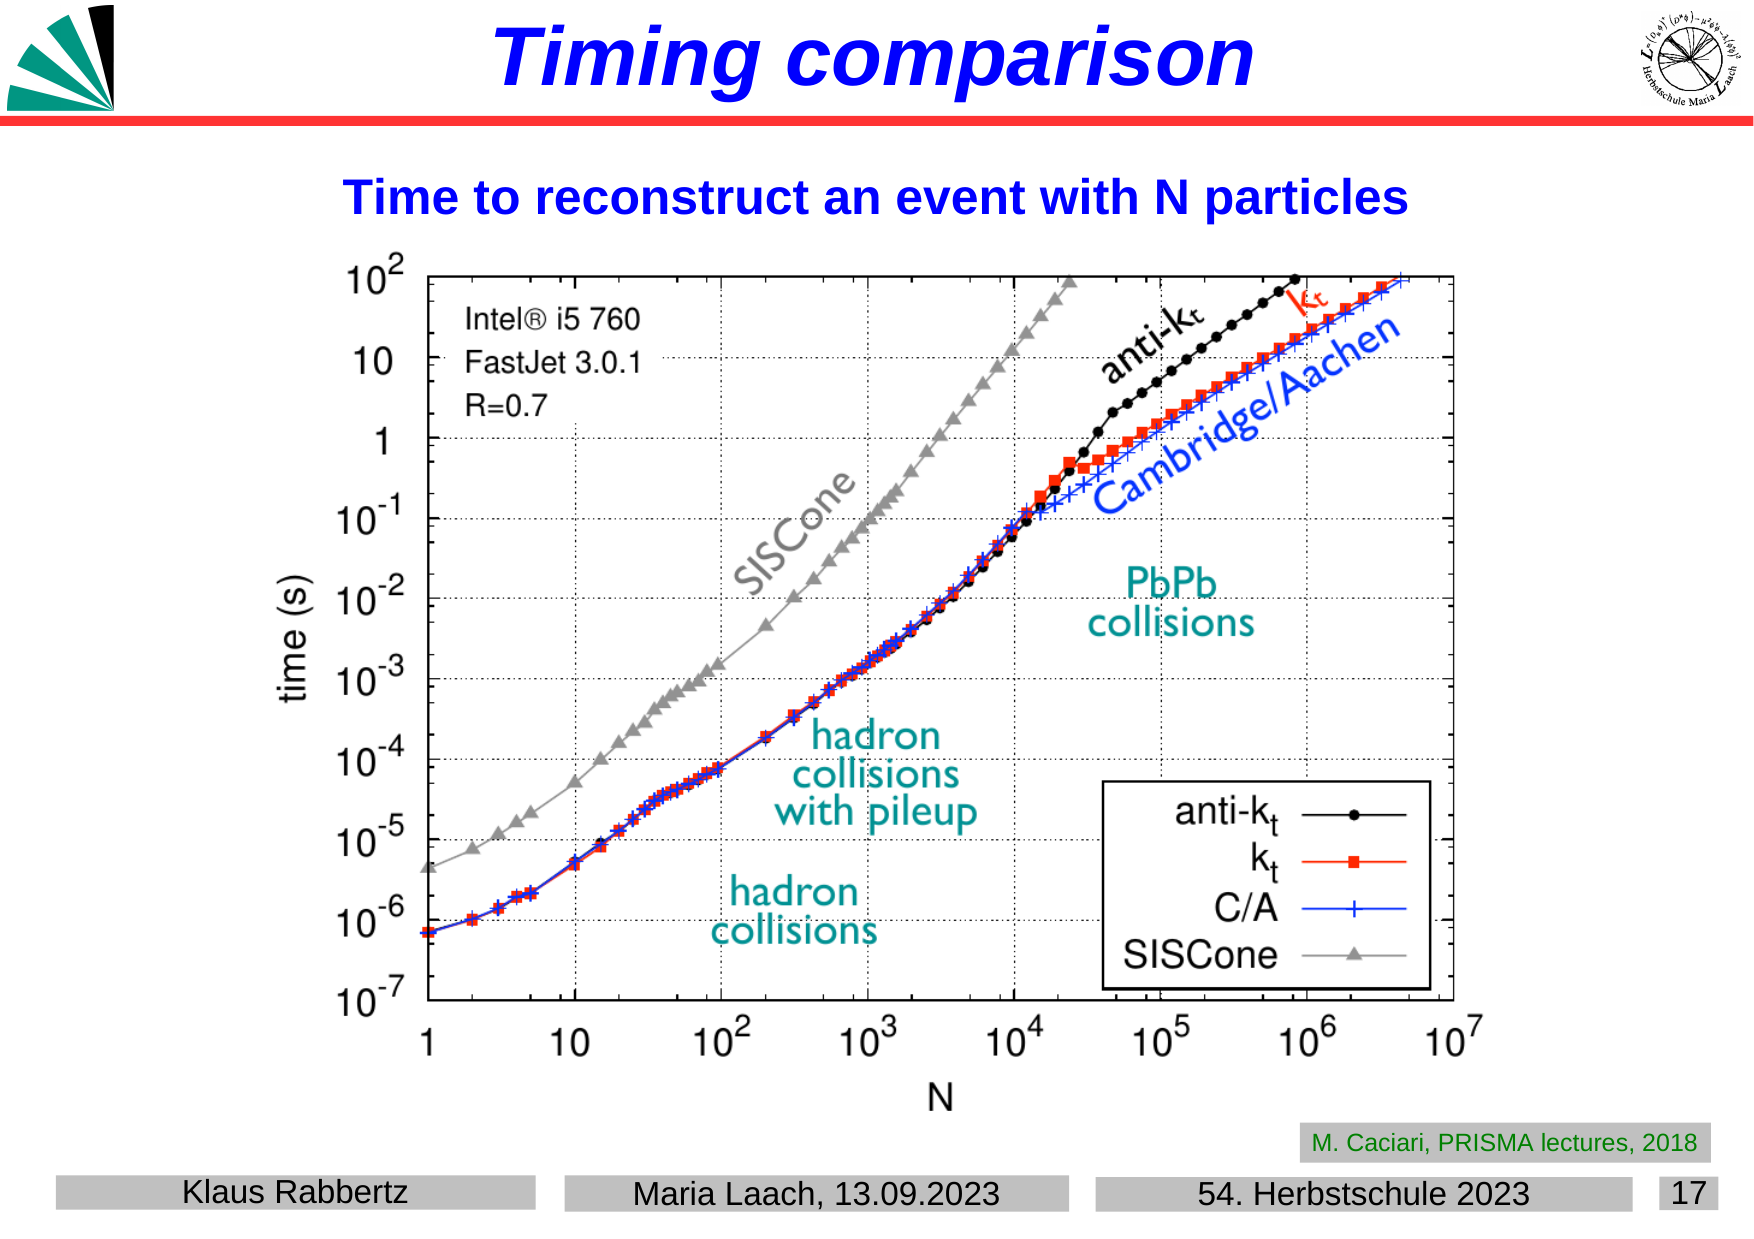

# Timing comparison
Time to reconstruct an event with N particles
M. Caciari, PRISMA lectures, 2018